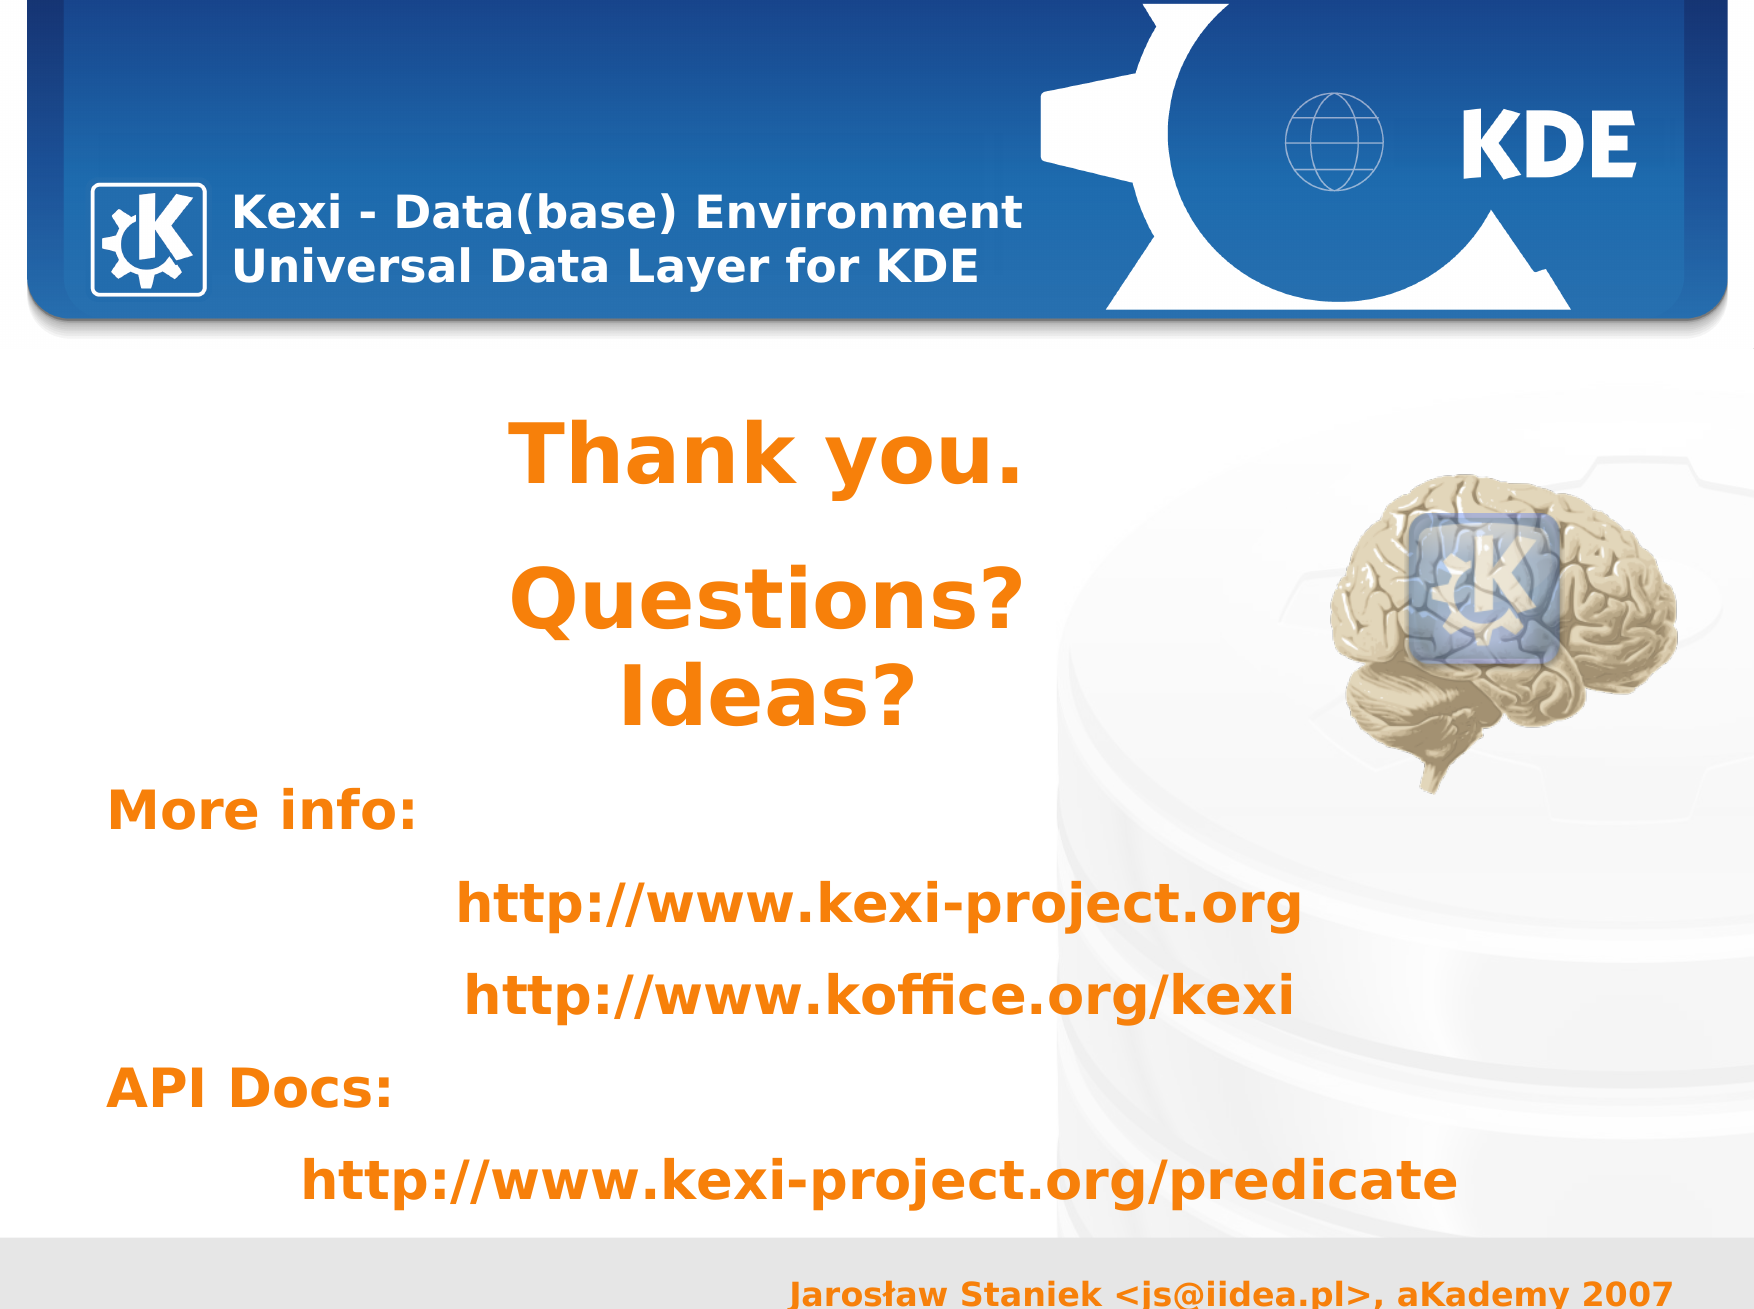

# Thank you. Questions? Ideas?
More info:
http://www.kexi-project.org
http://www.koffice.org/kexi
API Docs:
http://www.kexi-project.org/predicate